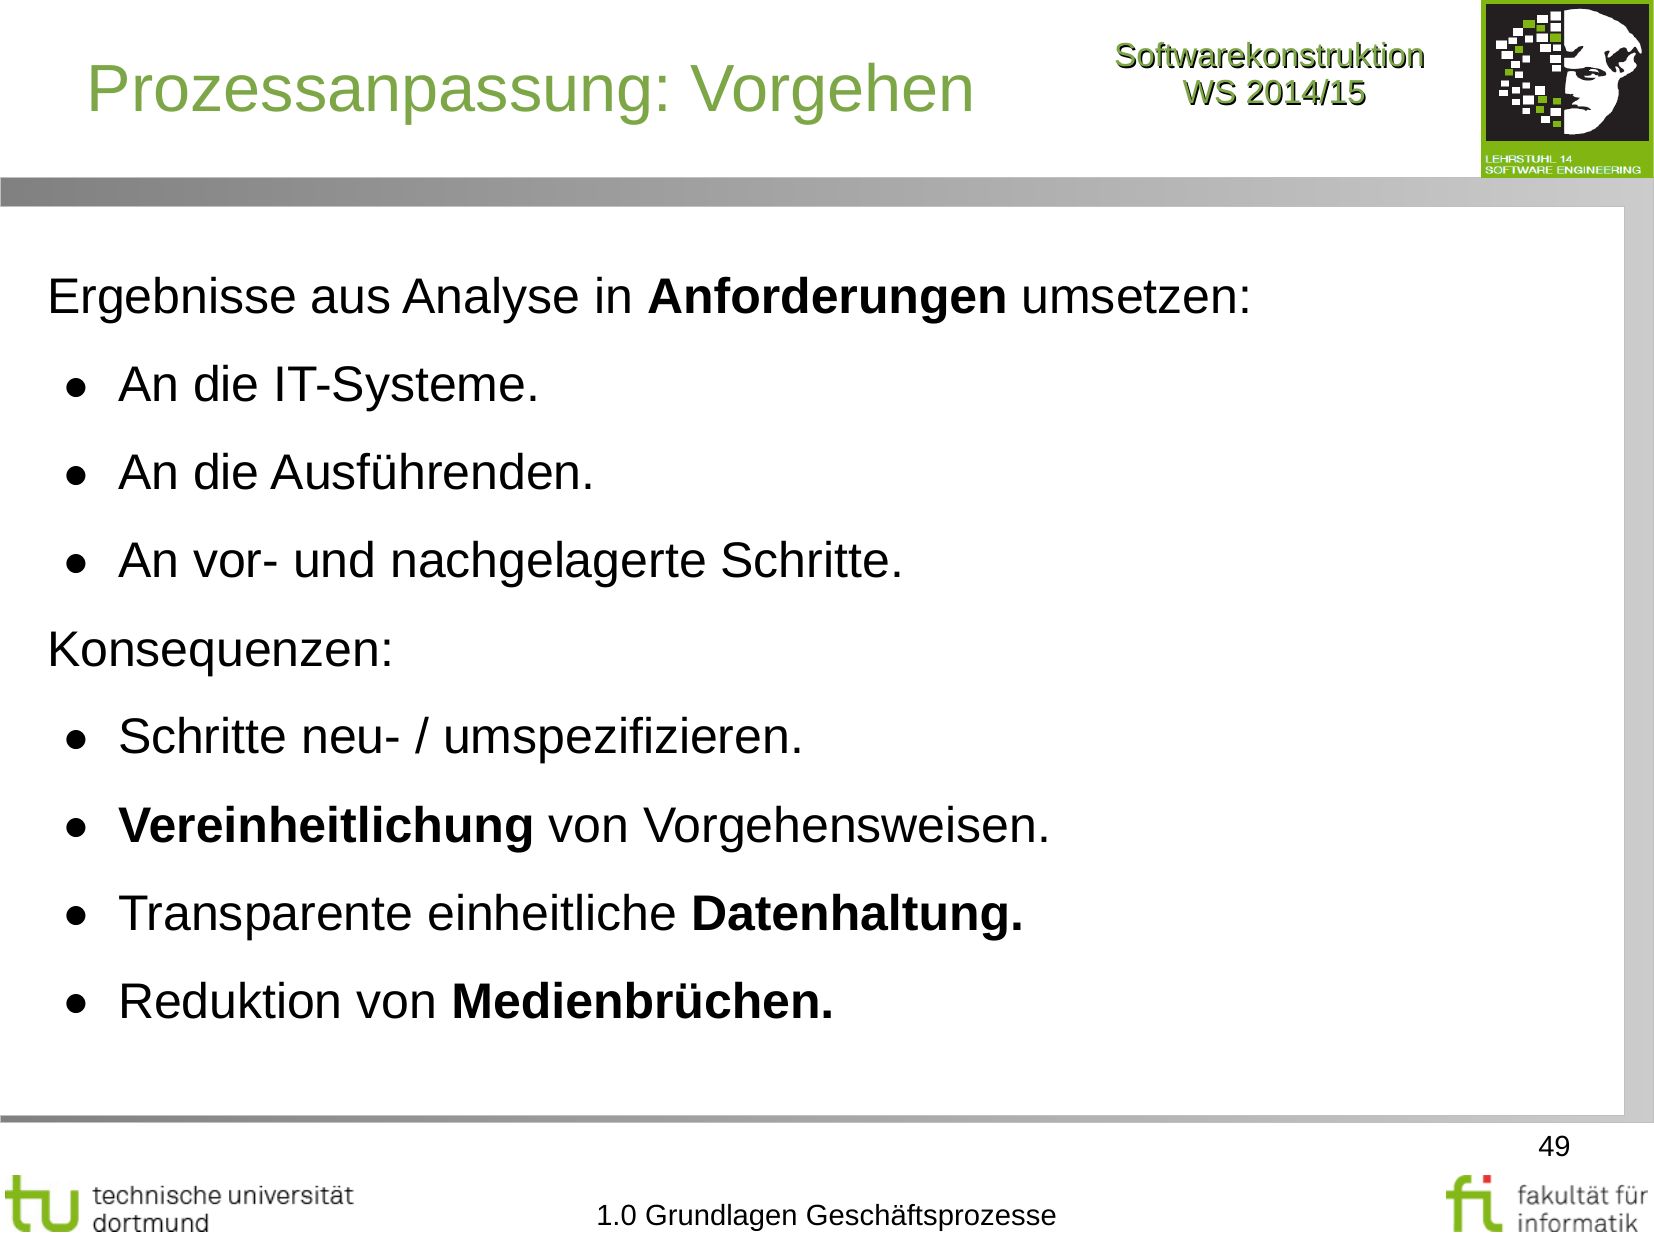

# Prozessanpassung: Vorgehen
Ergebnisse aus Analyse in Anforderungen umsetzen:
An die IT-Systeme.
An die Ausführenden.
An vor- und nachgelagerte Schritte.
Konsequenzen:
Schritte neu- / umspezifizieren.
Vereinheitlichung von Vorgehensweisen.
Transparente einheitliche Datenhaltung.
Reduktion von Medienbrüchen.
49
1.0 Grundlagen Geschäftsprozesse